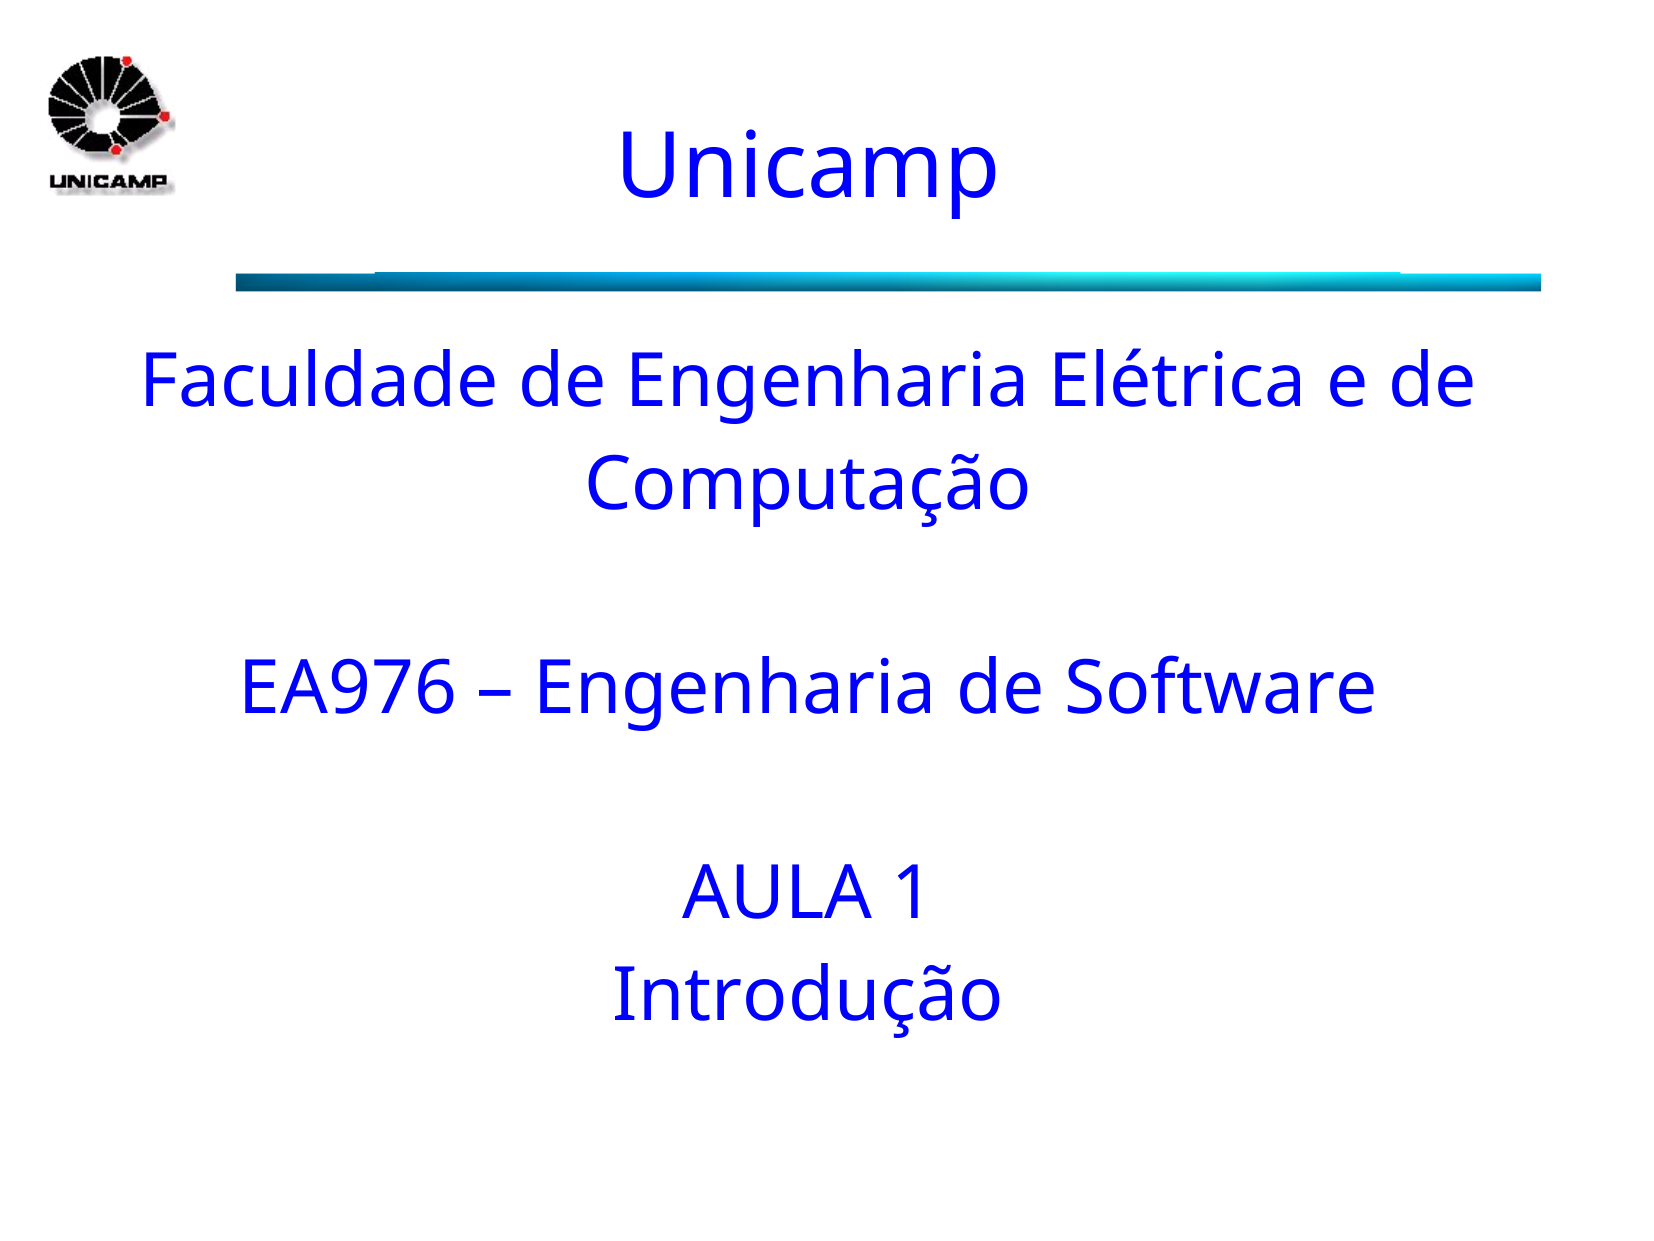

# Unicamp Faculdade de Engenharia Elétrica e de Computação EA976 – Engenharia de Software AULA 1 Introdução